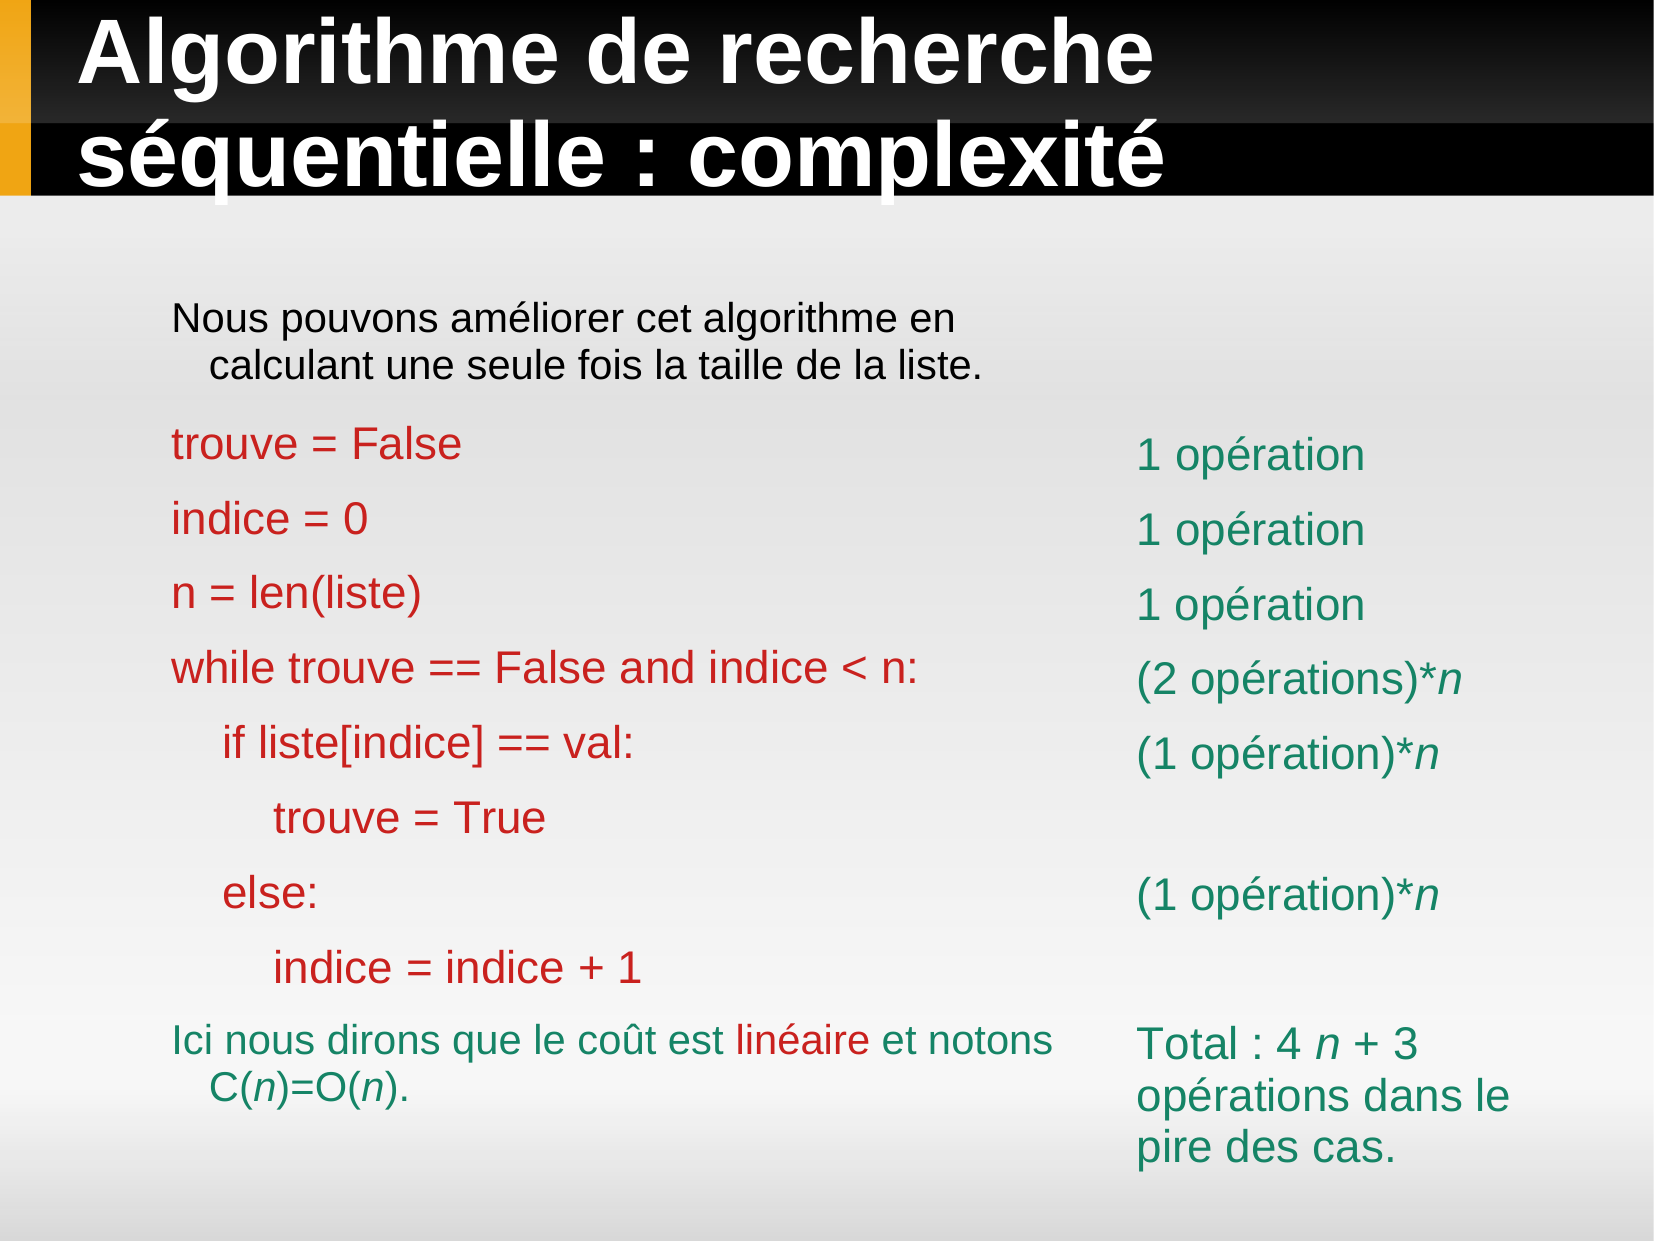

Algorithme de recherche séquentielle : complexité
# Nous pouvons améliorer cet algorithme en calculant une seule fois la taille de la liste.
trouve = False
indice = 0
n = len(liste)
while trouve == False and indice < n:
 if liste[indice] == val:
 trouve = True
 else:
 indice = indice + 1
Ici nous dirons que le coût est linéaire et notons C(n)=O(n).
1 opération
1 opération
1 opération
(2 opérations)*n
(1 opération)*n
(1 opération)*n
Total : 4 n + 3 opérations dans le pire des cas.